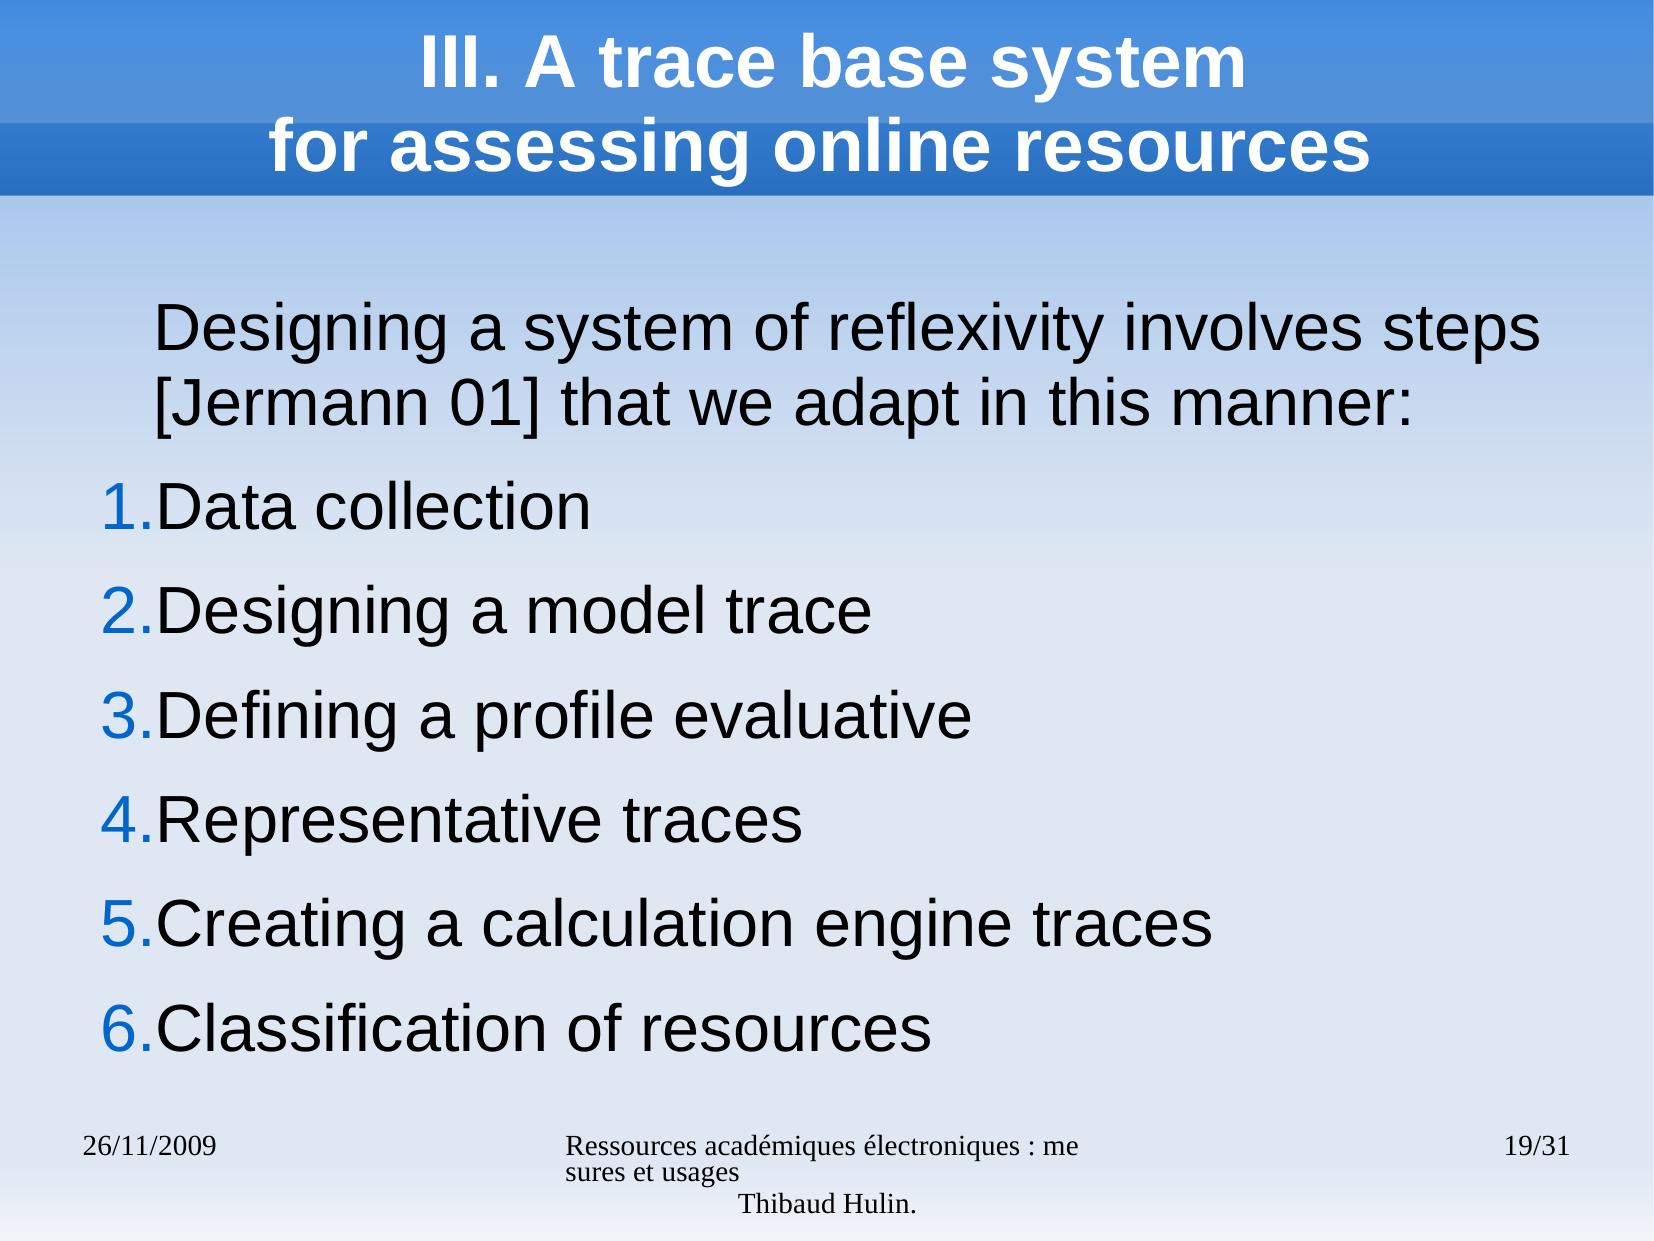

# III. A trace base system for assessing online resources
Designing a system of reflexivity involves steps [Jermann 01] that we adapt in this manner:
Data collection
Designing a model trace
Defining a profile evaluative
Representative traces
Creating a calculation engine traces
Classification of resources
26/11/2009
Ressources académiques électroniques : mesures et usages
19